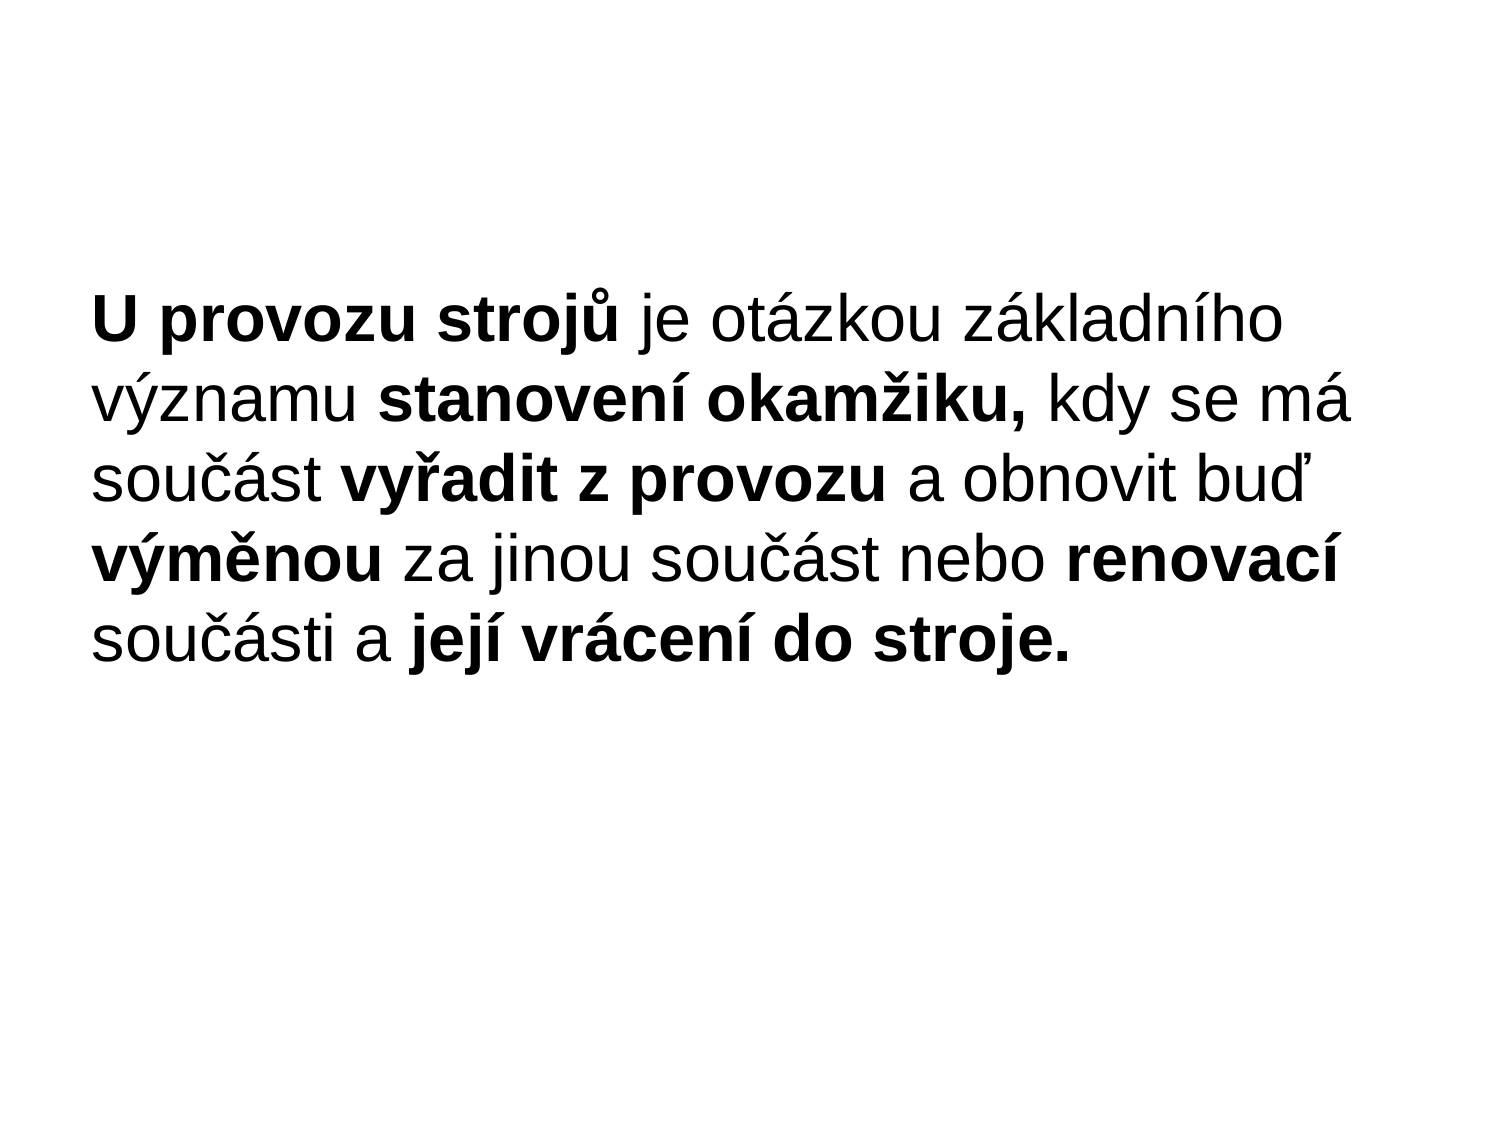

# U provozu strojů je otázkou základního významu stanovení okamžiku, kdy se má součást vyřadit z provozu a obnovit buď výměnou za jinou součást nebo renovací součásti a její vrácení do stroje.